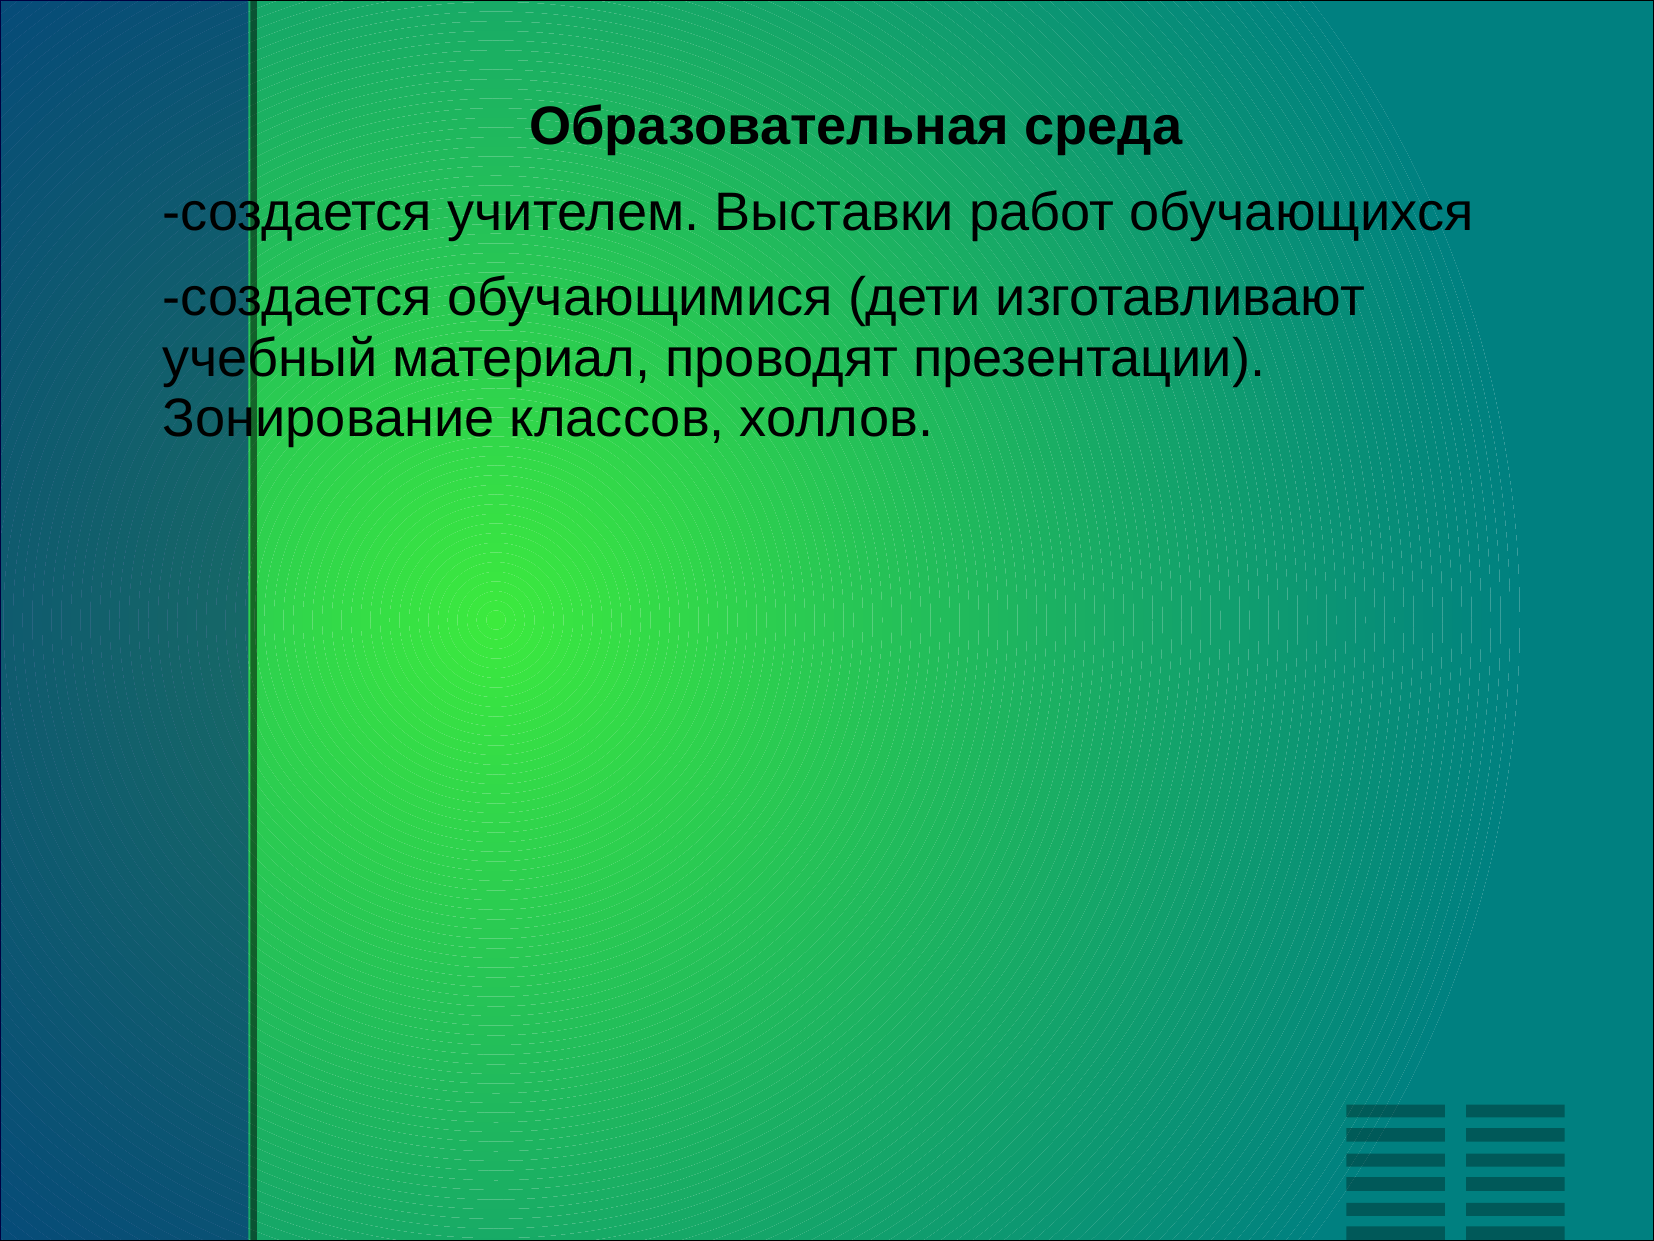

Образовательная среда
-создается учителем. Выставки работ обучающихся
-создается обучающимися (дети изготавливают учебный материал, проводят презентации). Зонирование классов, холлов.